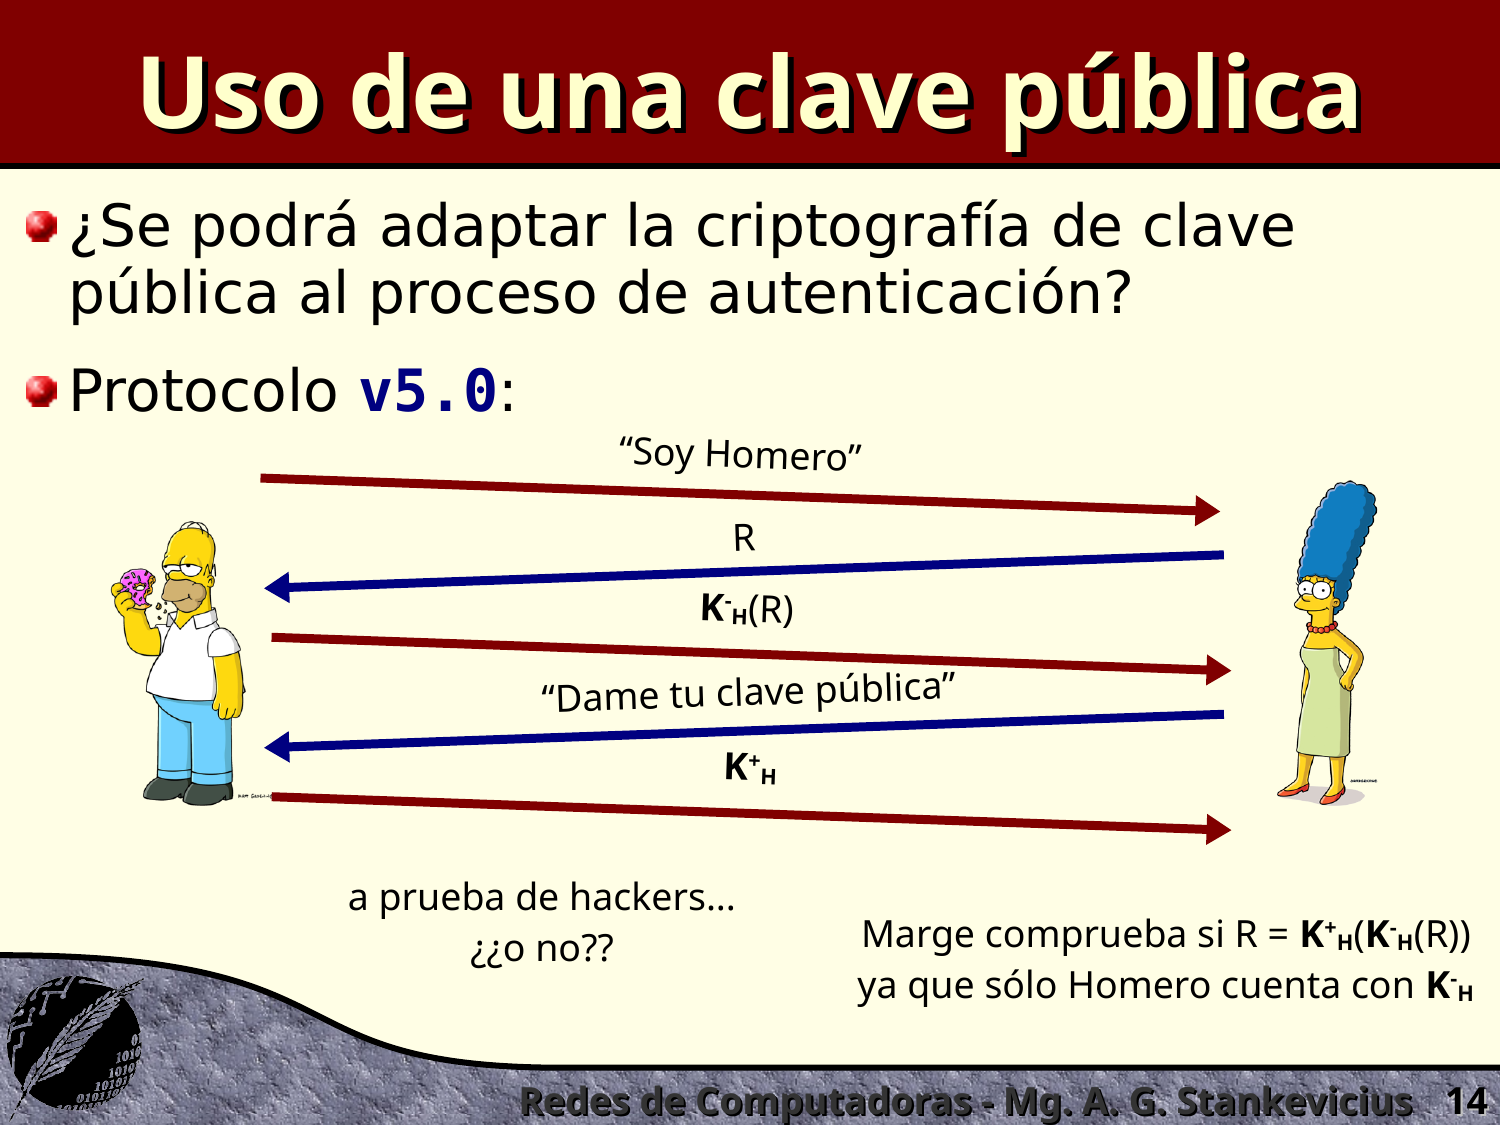

# Uso de una clave pública
¿Se podrá adaptar la criptografía de clave pública al proceso de autenticación?
Protocolo v5.0:
“Soy Homero”
R
K-H(R)
“Dame tu clave pública”
K+H
a prueba de hackers...
¿¿o no??
Marge comprueba si R = K+H(K-H(R))
ya que sólo Homero cuenta con K-H
14